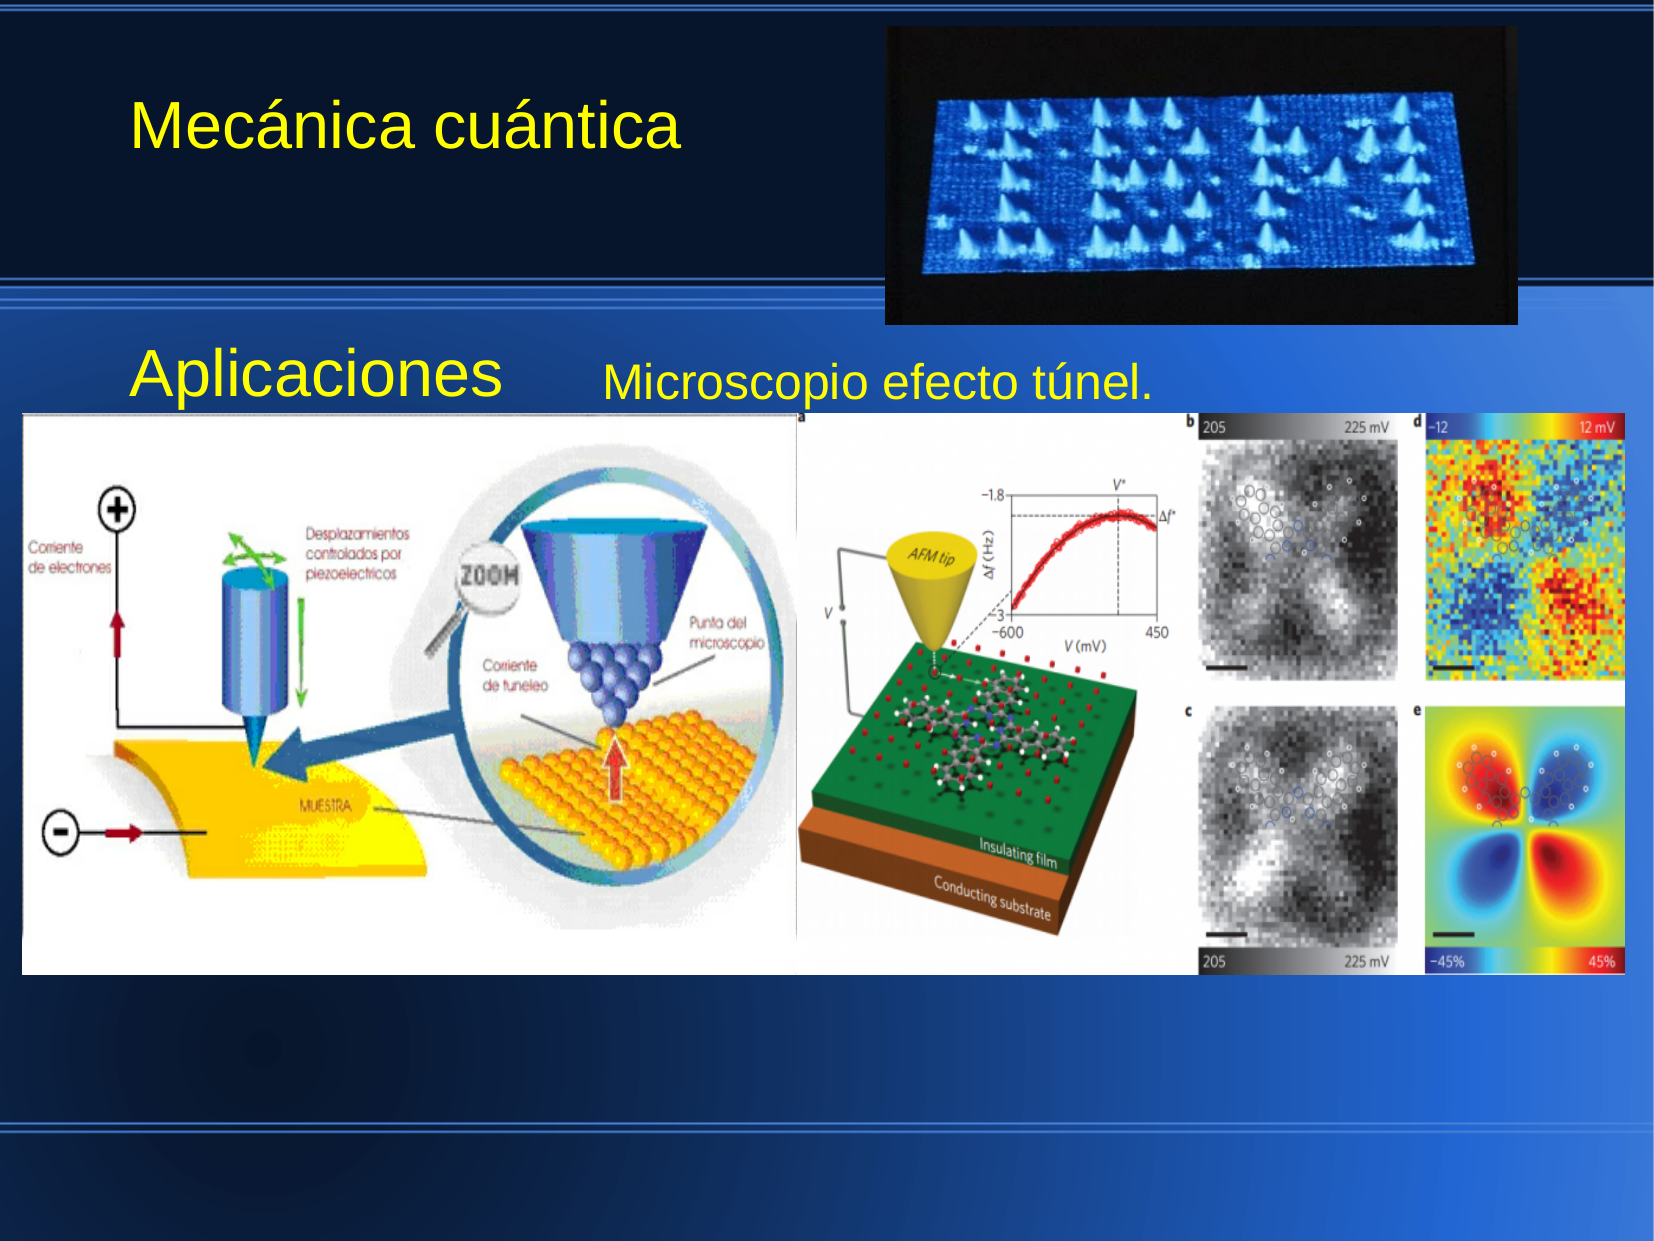

Mecánica cuántica
# Aplicaciones
Microscopio efecto túnel.